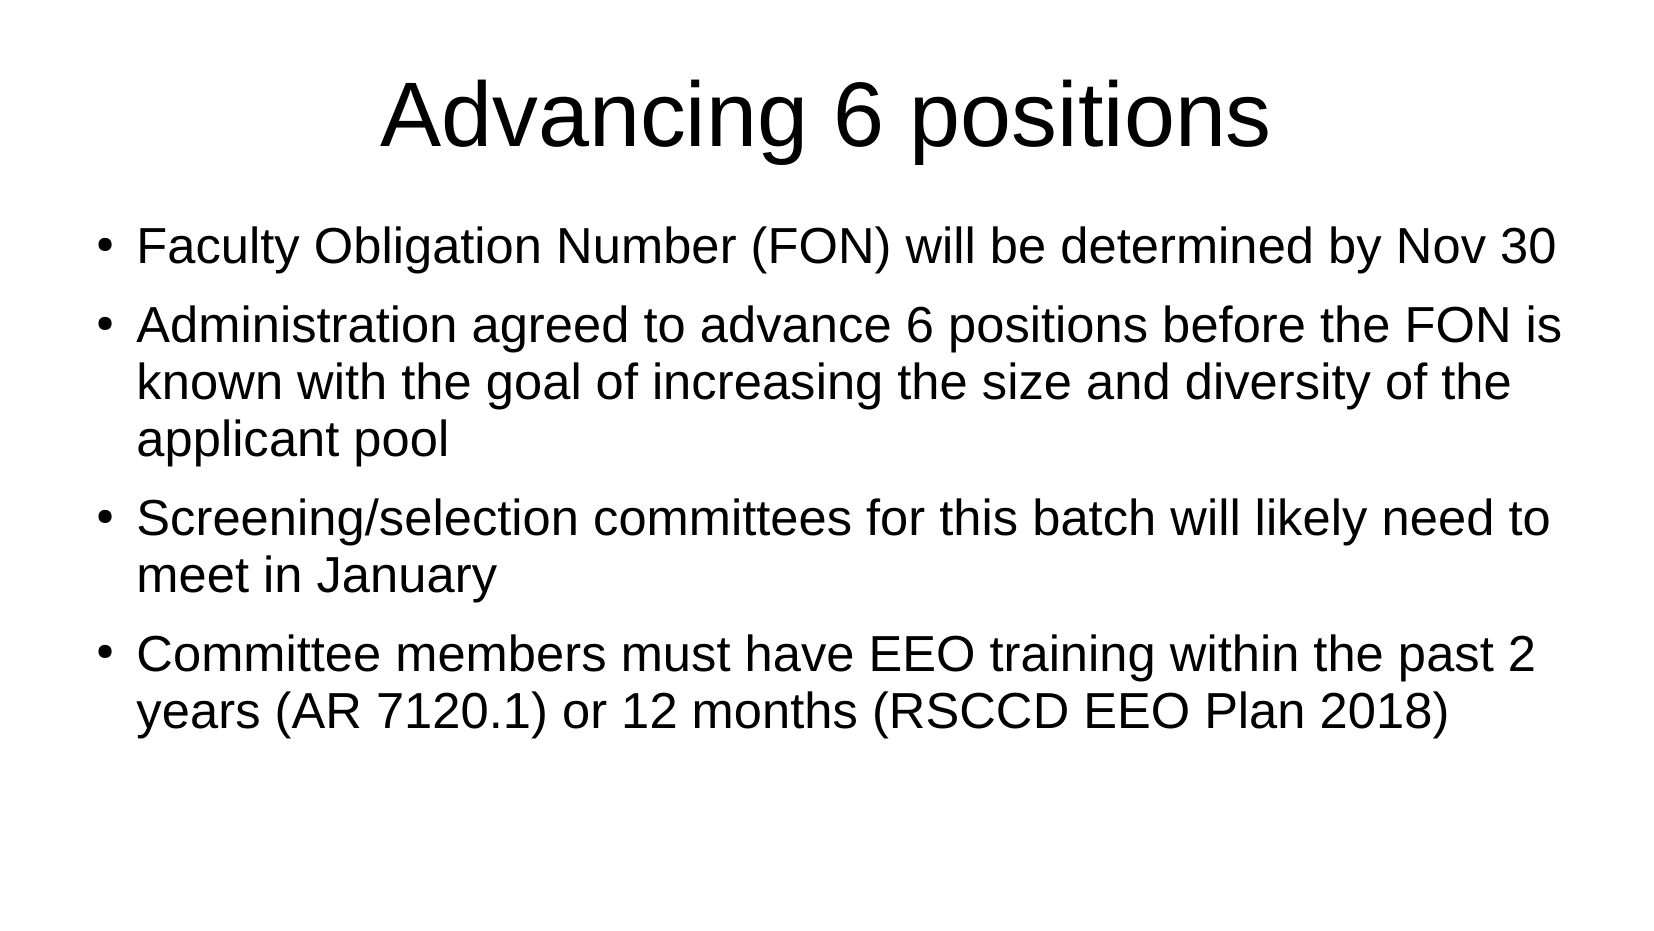

# Advancing 6 positions
Faculty Obligation Number (FON) will be determined by Nov 30
Administration agreed to advance 6 positions before the FON is known with the goal of increasing the size and diversity of the applicant pool
Screening/selection committees for this batch will likely need to meet in January
Committee members must have EEO training within the past 2 years (AR 7120.1) or 12 months (RSCCD EEO Plan 2018)